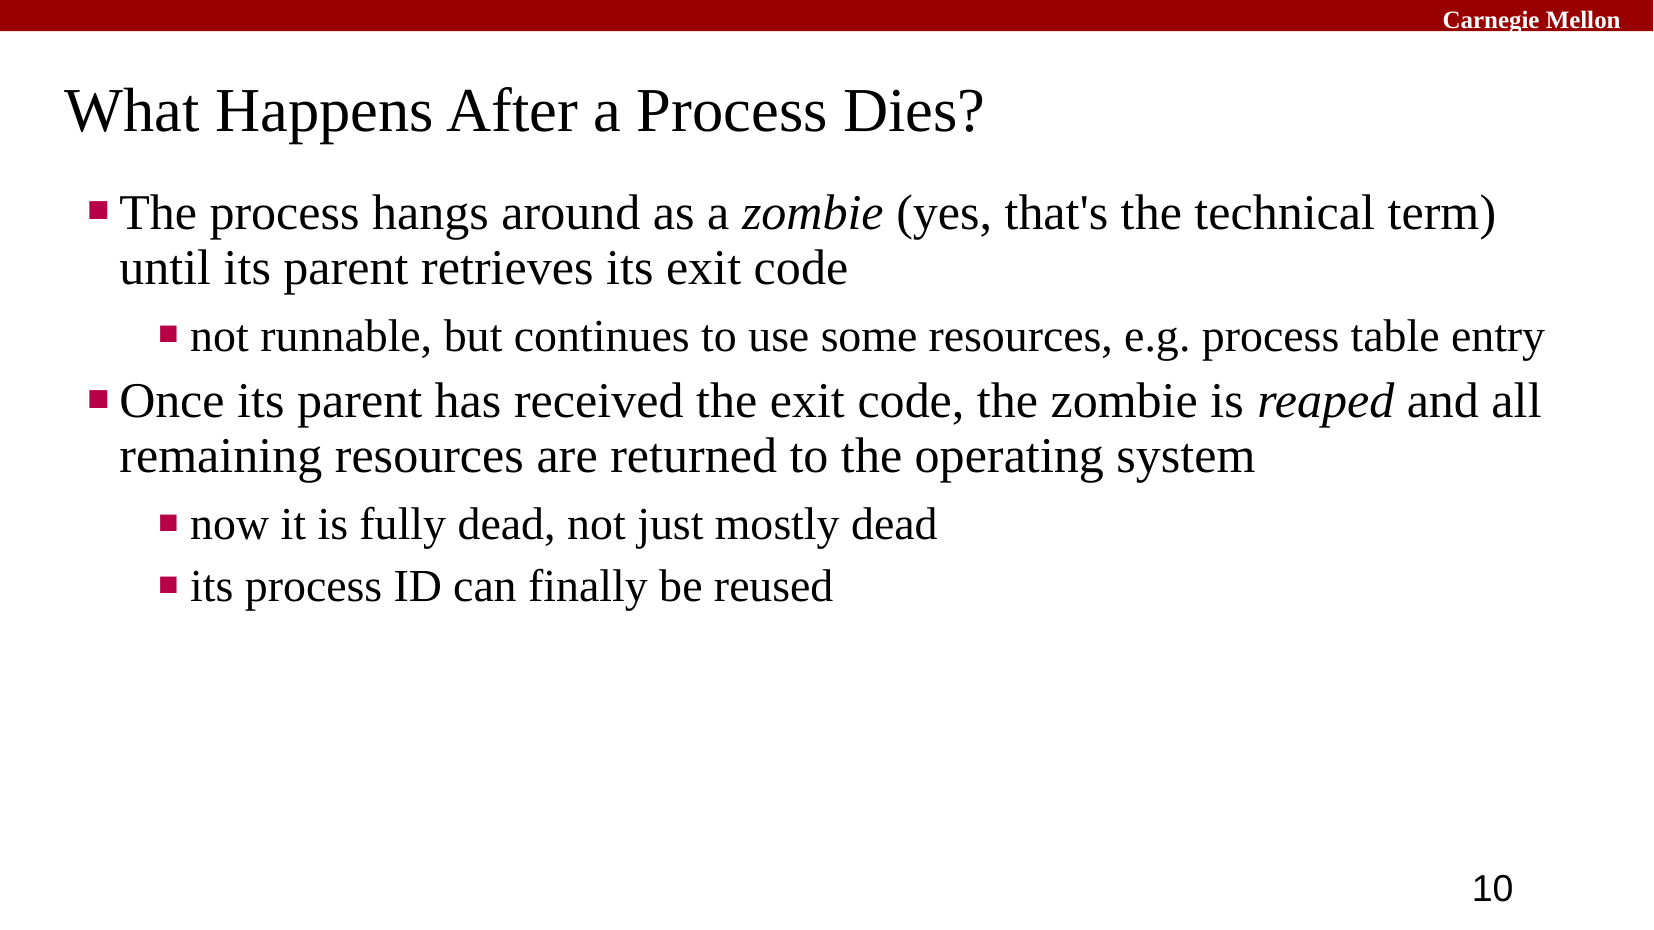

# What Happens After a Process Dies?
The process hangs around as a zombie (yes, that's the technical term) until its parent retrieves its exit code
not runnable, but continues to use some resources, e.g. process table entry
Once its parent has received the exit code, the zombie is reaped and all remaining resources are returned to the operating system
now it is fully dead, not just mostly dead
its process ID can finally be reused